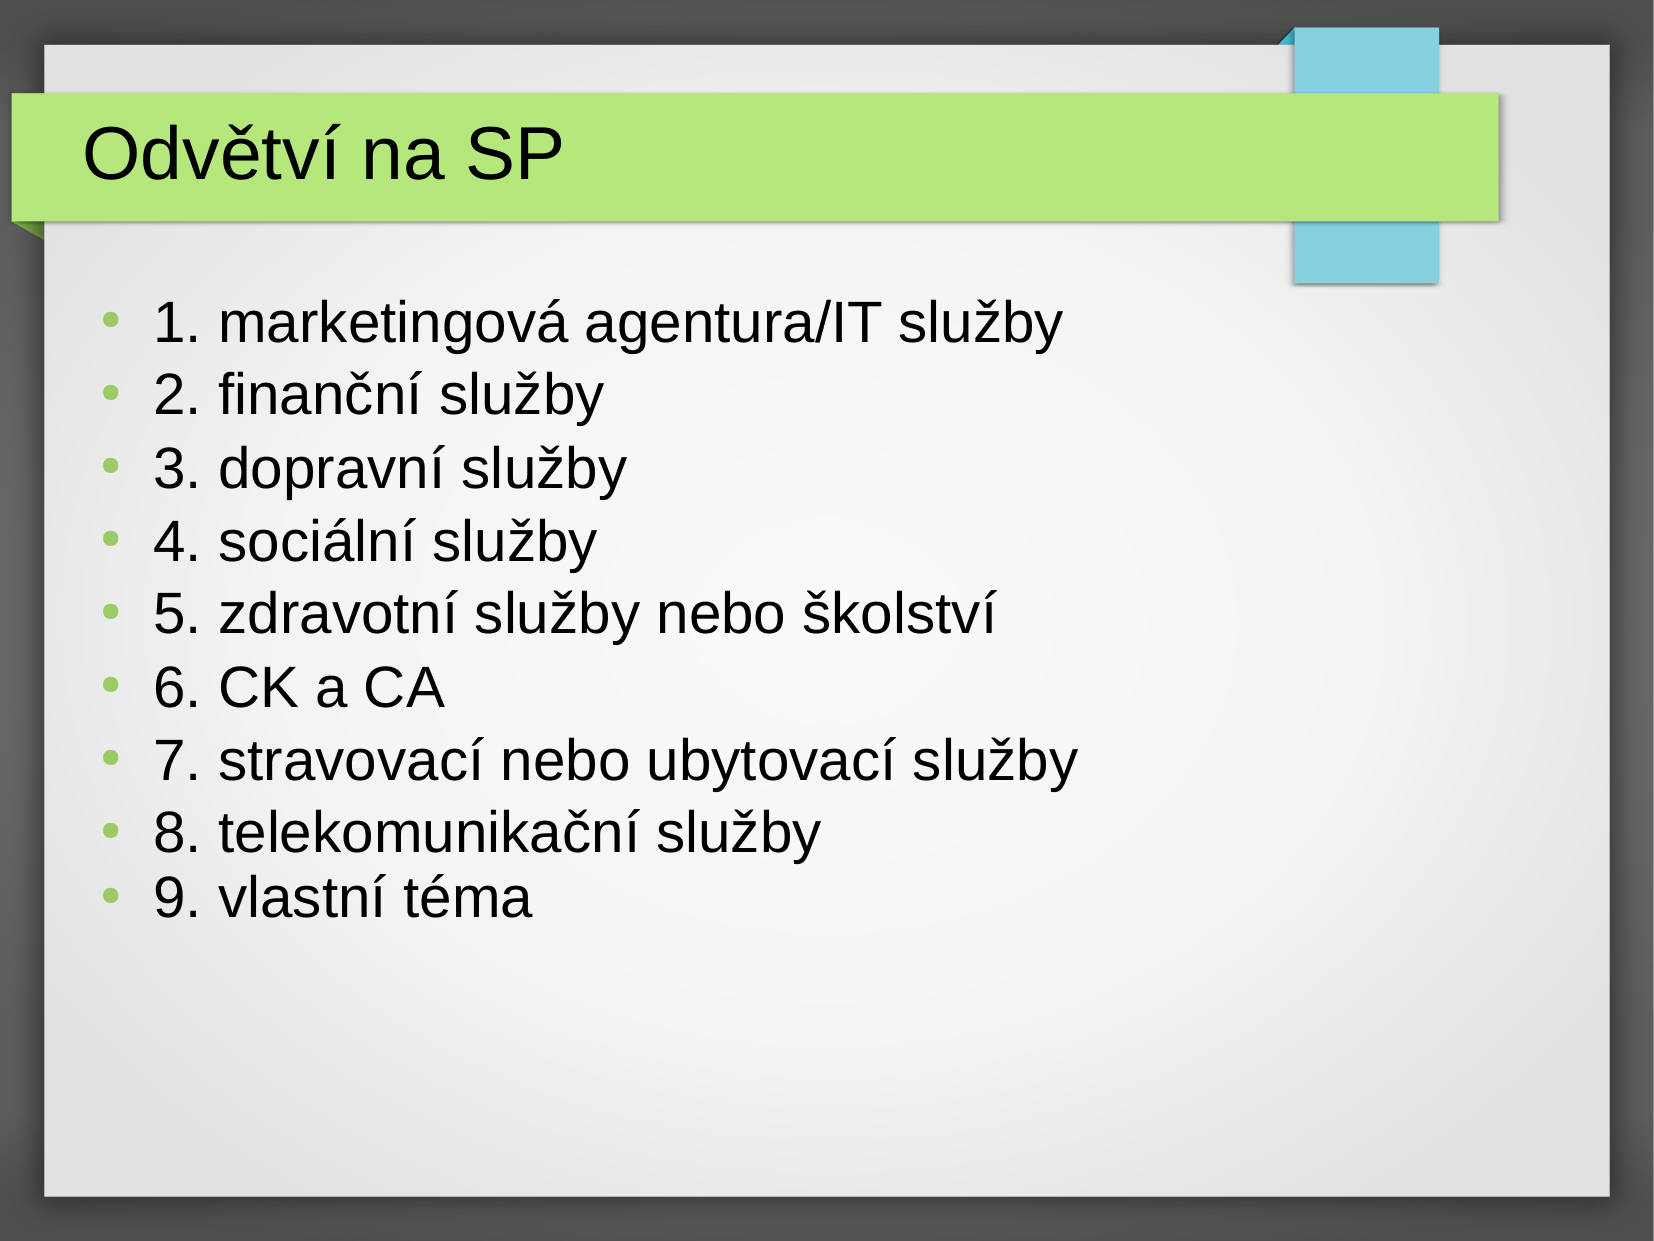

# Odvětví na SP
1. marketingová agentura/IT služby
2. finanční služby
3. dopravní služby
4. sociální služby
5. zdravotní služby nebo školství
6. CK a CA
7. stravovací nebo ubytovací služby
8. telekomunikační služby
9. vlastní téma